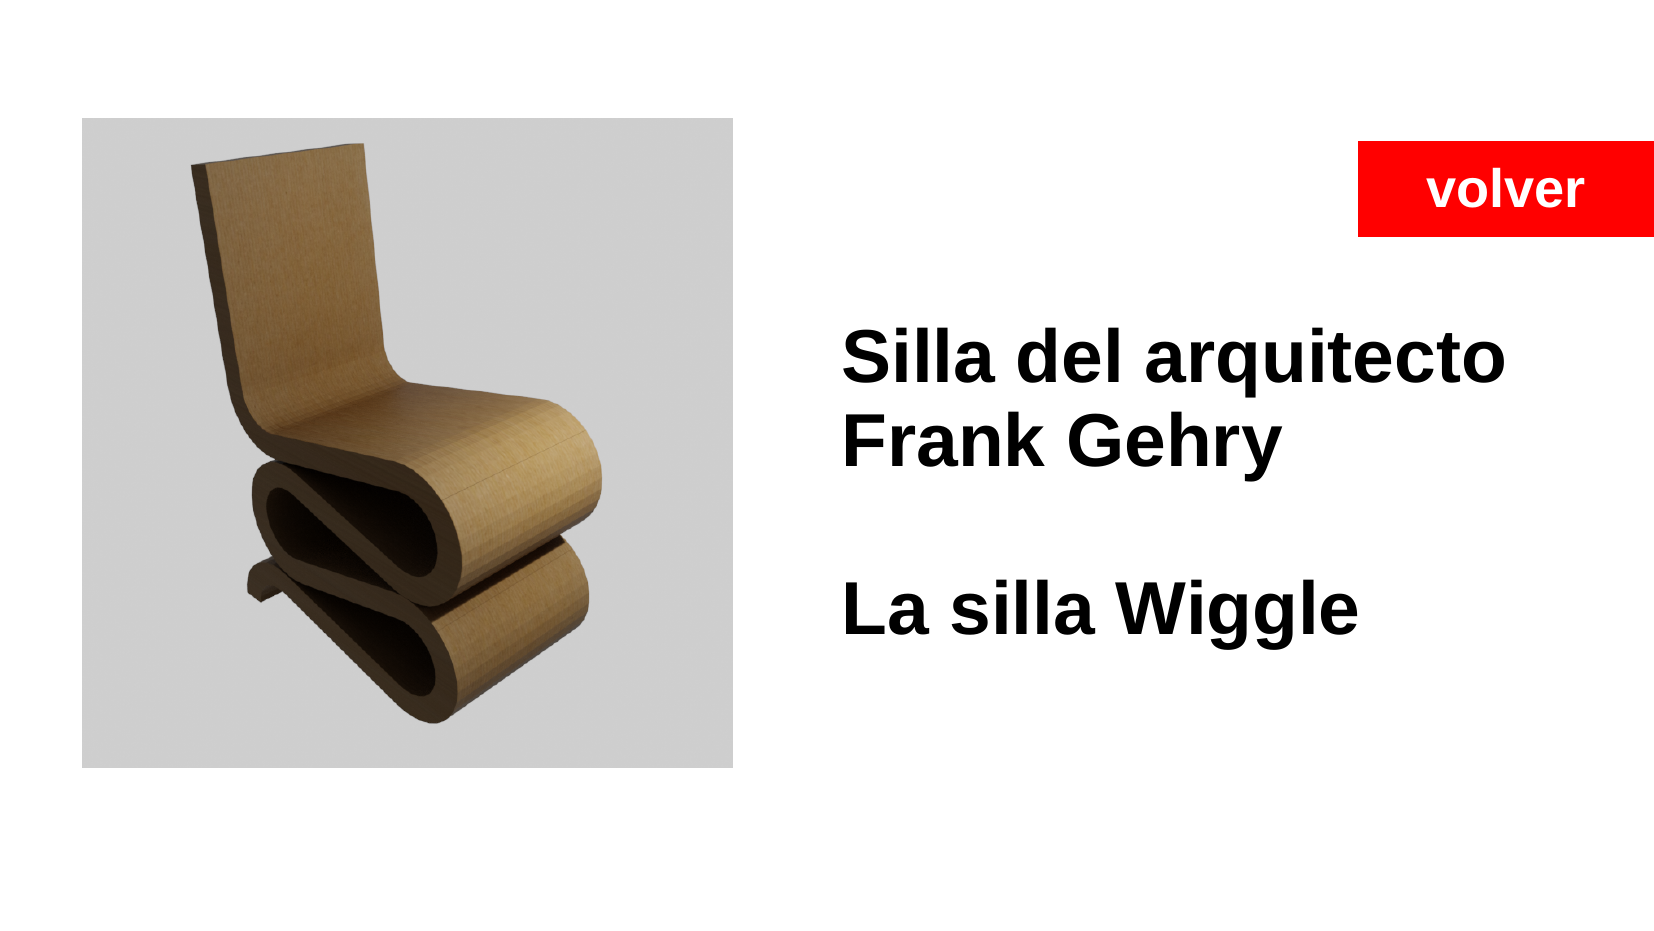

volver
Silla del arquitecto
Frank Gehry
La silla Wiggle